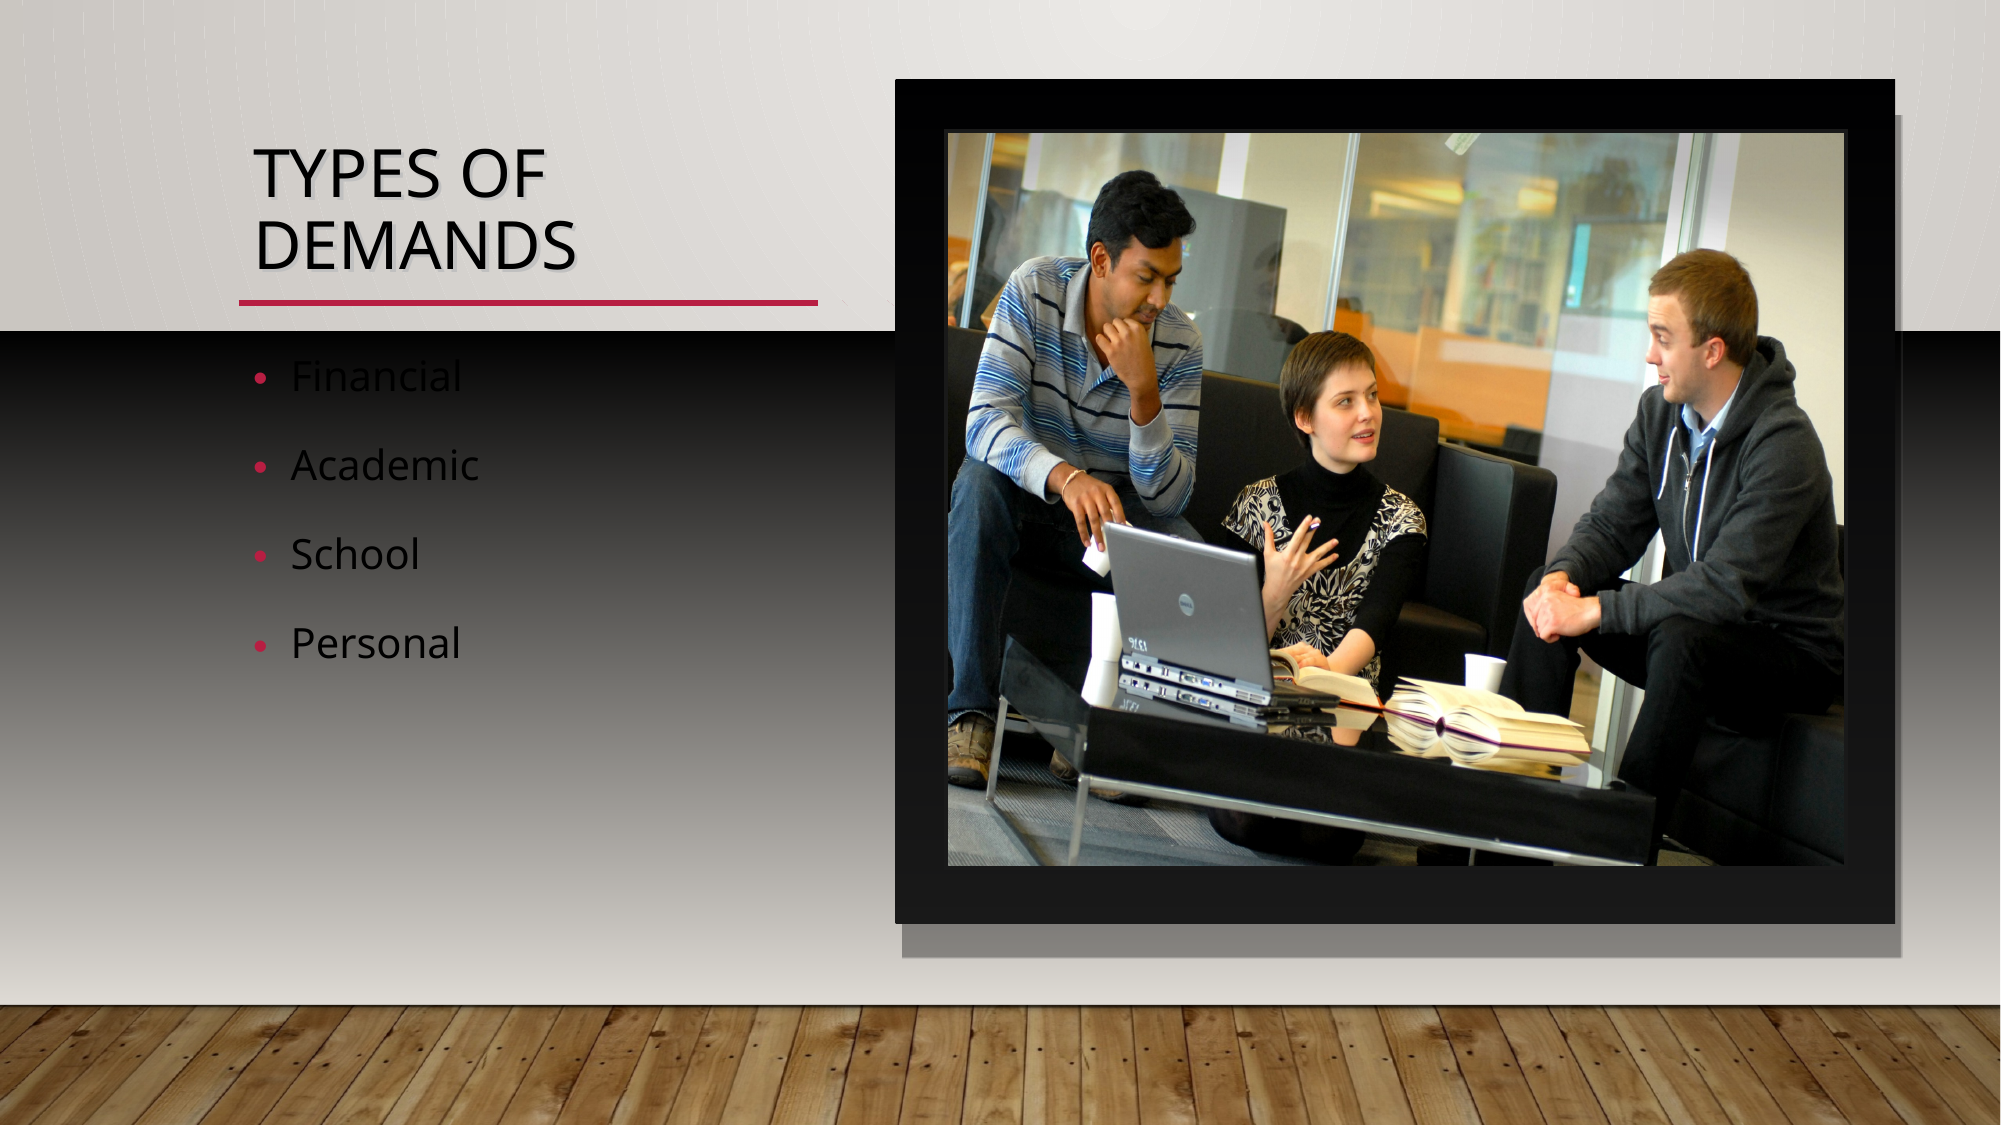

# Types of demands
Financial
Academic
School
Personal